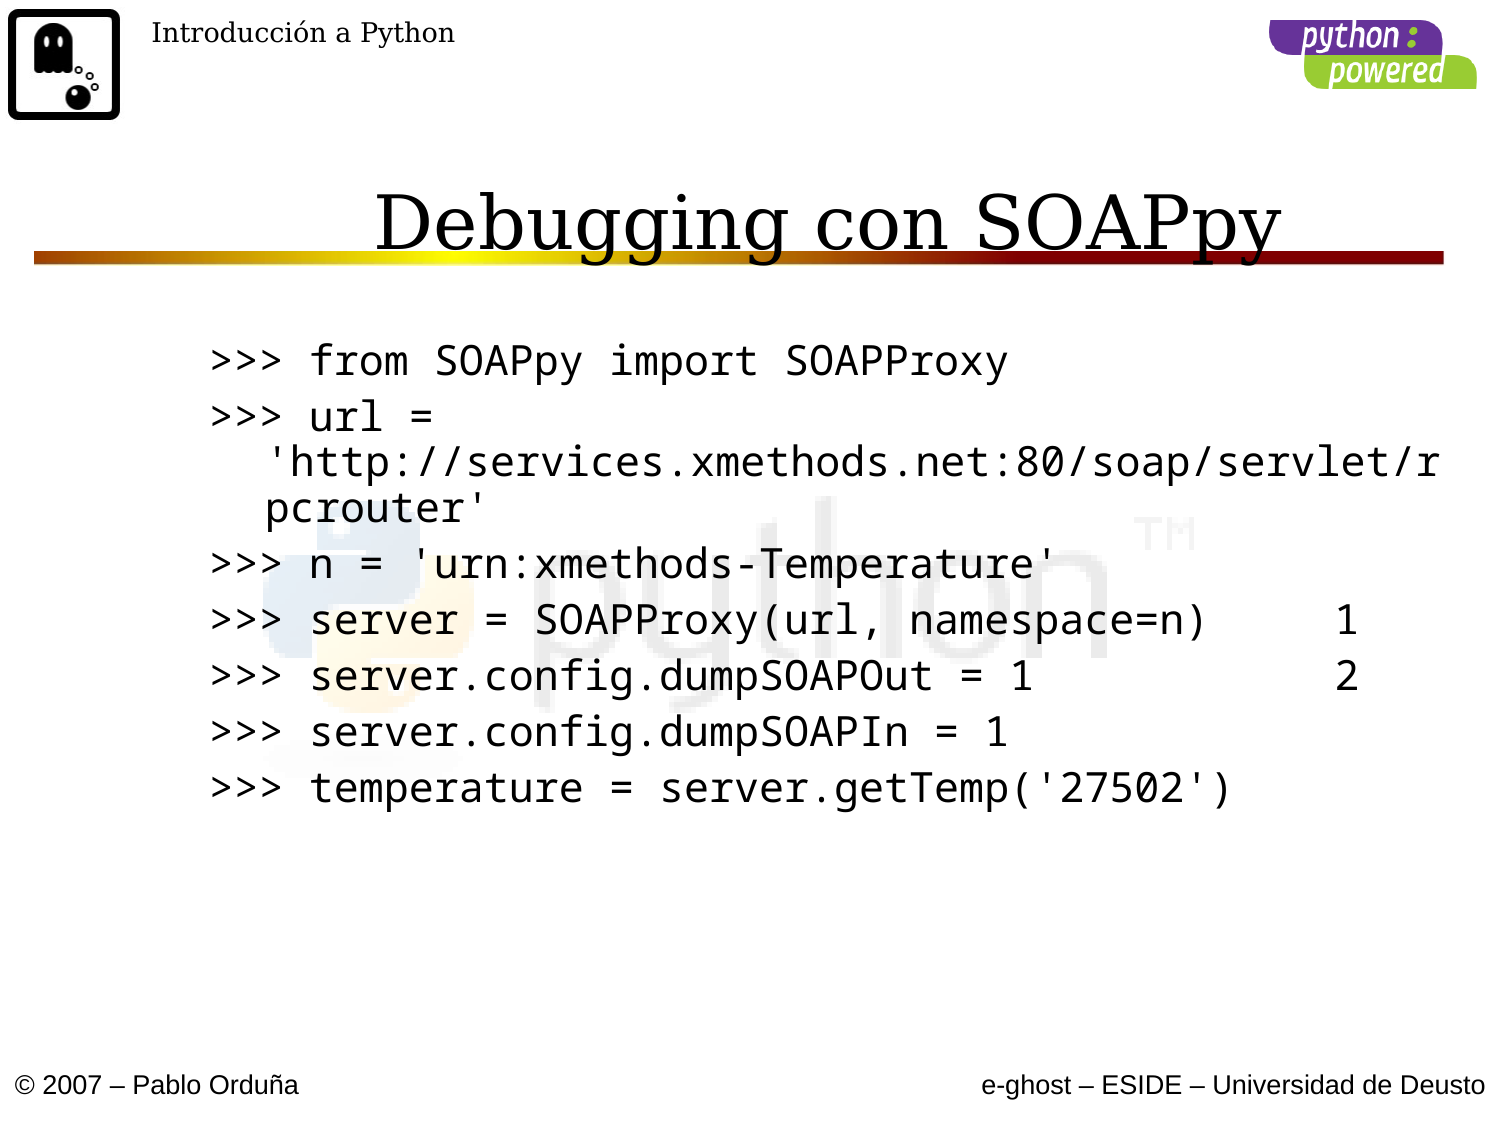

# Debugging con SOAPpy
>>> from SOAPpy import SOAPProxy
>>> url = 'http://services.xmethods.net:80/soap/servlet/rpcrouter'
>>> n = 'urn:xmethods-Temperature'
>>> server = SOAPProxy(url, namespace=n) 1
>>> server.config.dumpSOAPOut = 1 2
>>> server.config.dumpSOAPIn = 1
>>> temperature = server.getTemp('27502')